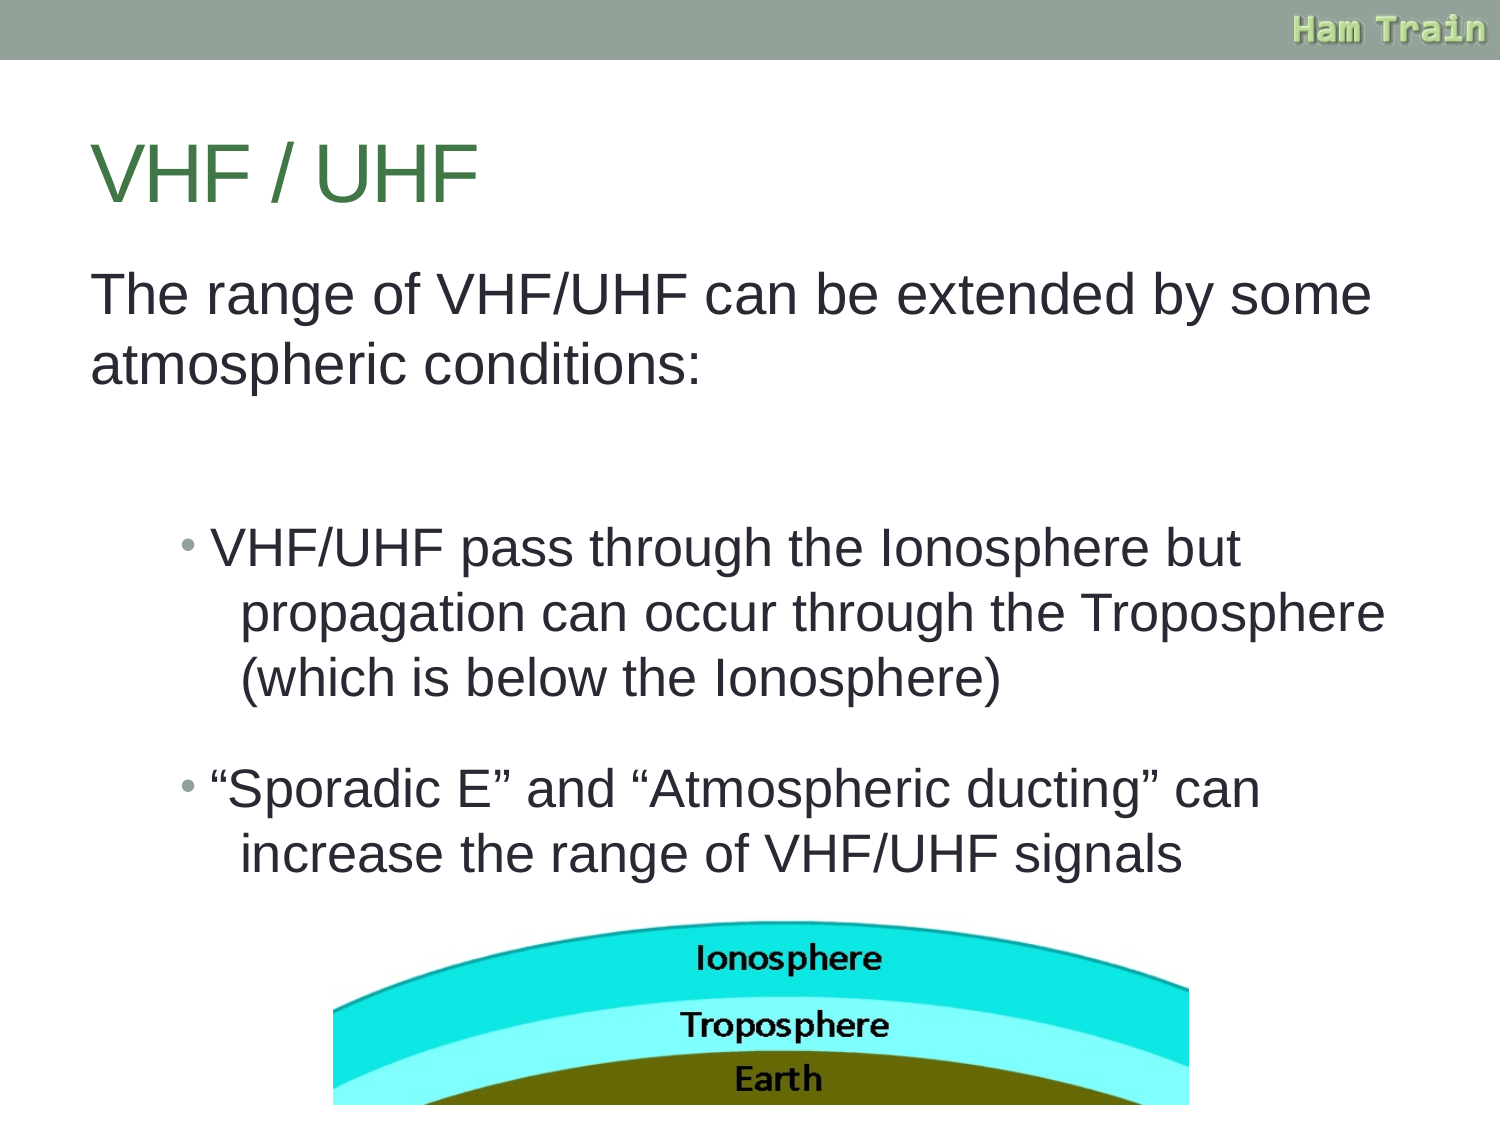

# VHF / UHF
The range of VHF/UHF can be extended by some atmospheric conditions:
VHF/UHF pass through the Ionosphere but propagation can occur through the Troposphere (which is below the Ionosphere)
“Sporadic E” and “Atmospheric ducting” can increase the range of VHF/UHF signals